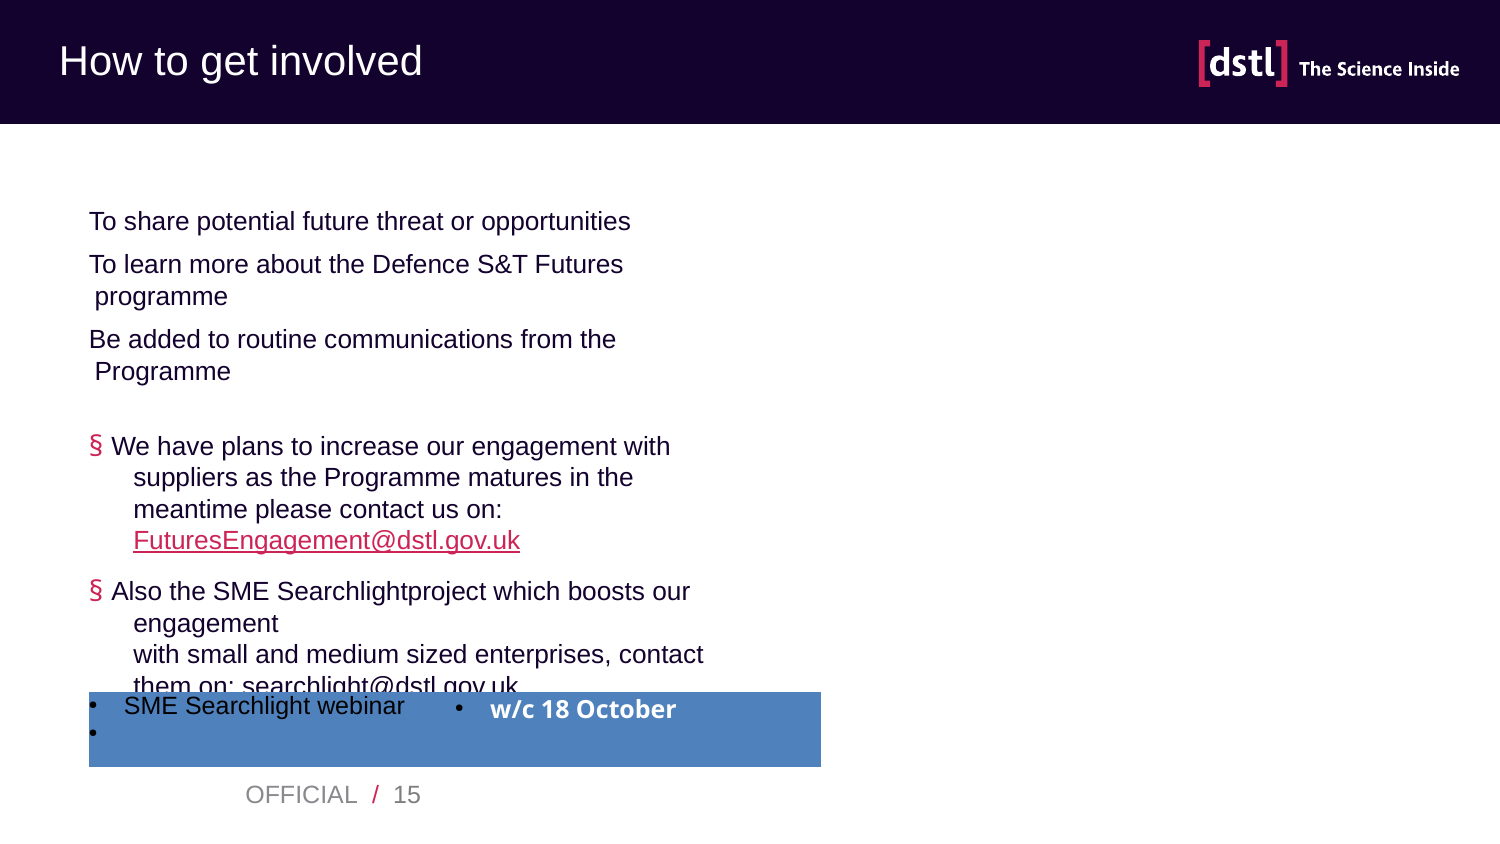

How to get involved
# To share potential future threat or opportunities
To learn more about the Defence S&T Futures programme
Be added to routine communications from the Programme
We have plans to increase our engagement with suppliers as the Programme matures in the meantime please contact us on:
FuturesEngagement@dstl.gov.uk
Also the SME Searchlightproject which boosts our engagement
with small and medium sized enterprises, contact them on: searchlight@dstl.gov.uk
| SME Searchlight webinar | w/c 18 October |
| --- | --- |
OFFICIAL /